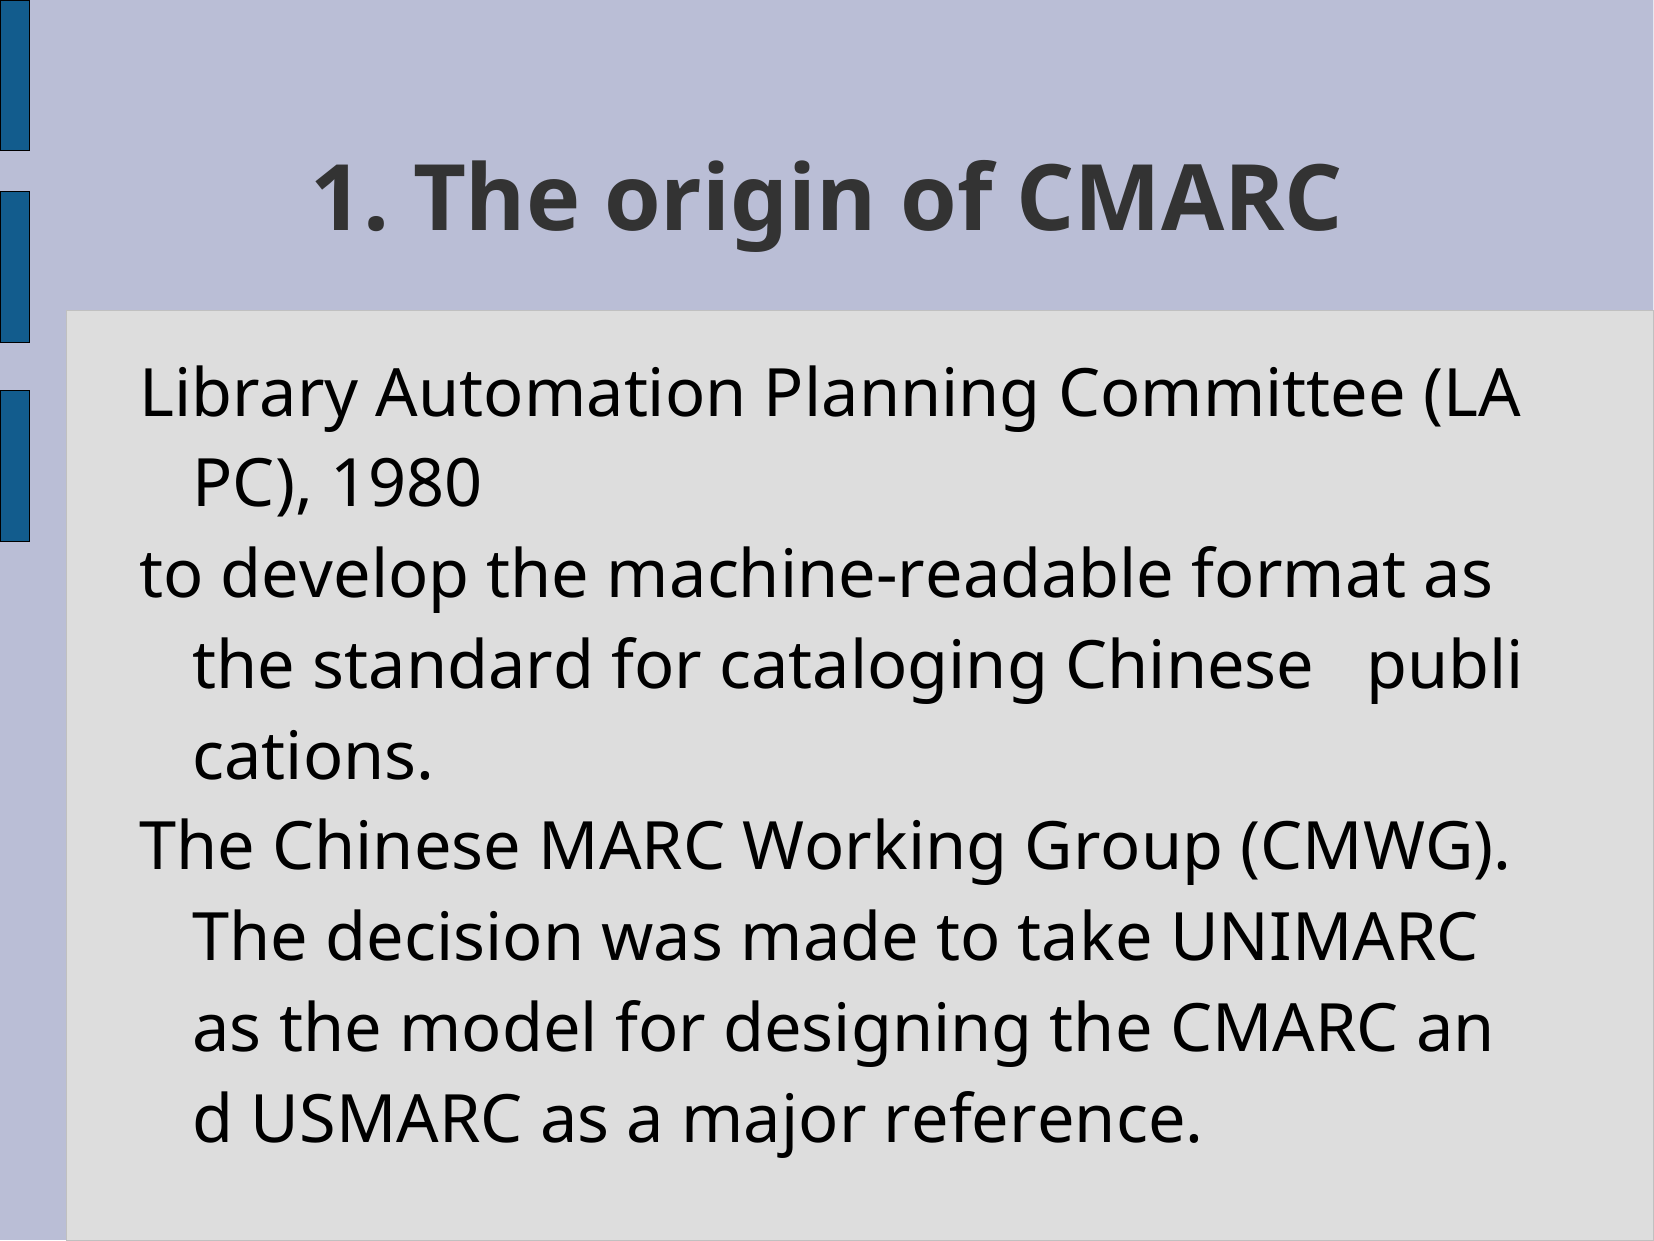

# 1. The origin of CMARC
Library Automation Planning Committee (LAPC), 1980
to develop the machine-readable format as the standard for cataloging Chinese publications.
The Chinese MARC Working Group (CMWG). The decision was made to take UNIMARC as the model for designing the CMARC and USMARC as a major reference.